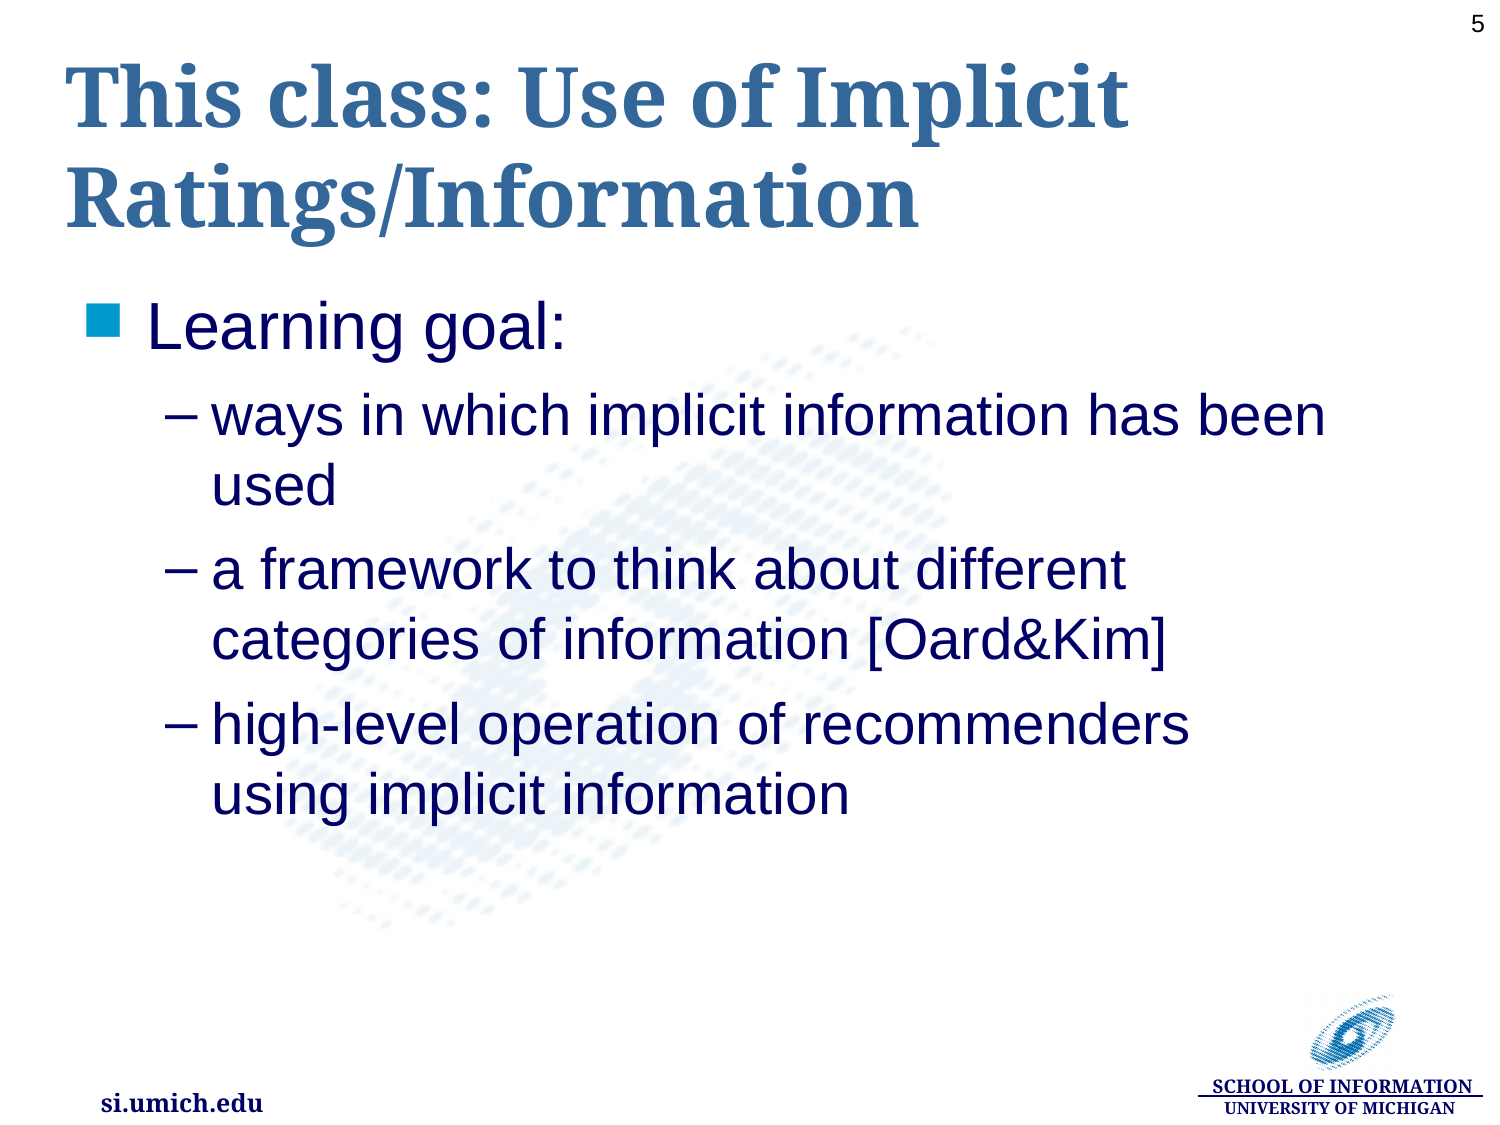

# This class: Use of Implicit Ratings/Information
Learning goal:
ways in which implicit information has been used
a framework to think about different categories of information [Oard&Kim]
high-level operation of recommenders using implicit information